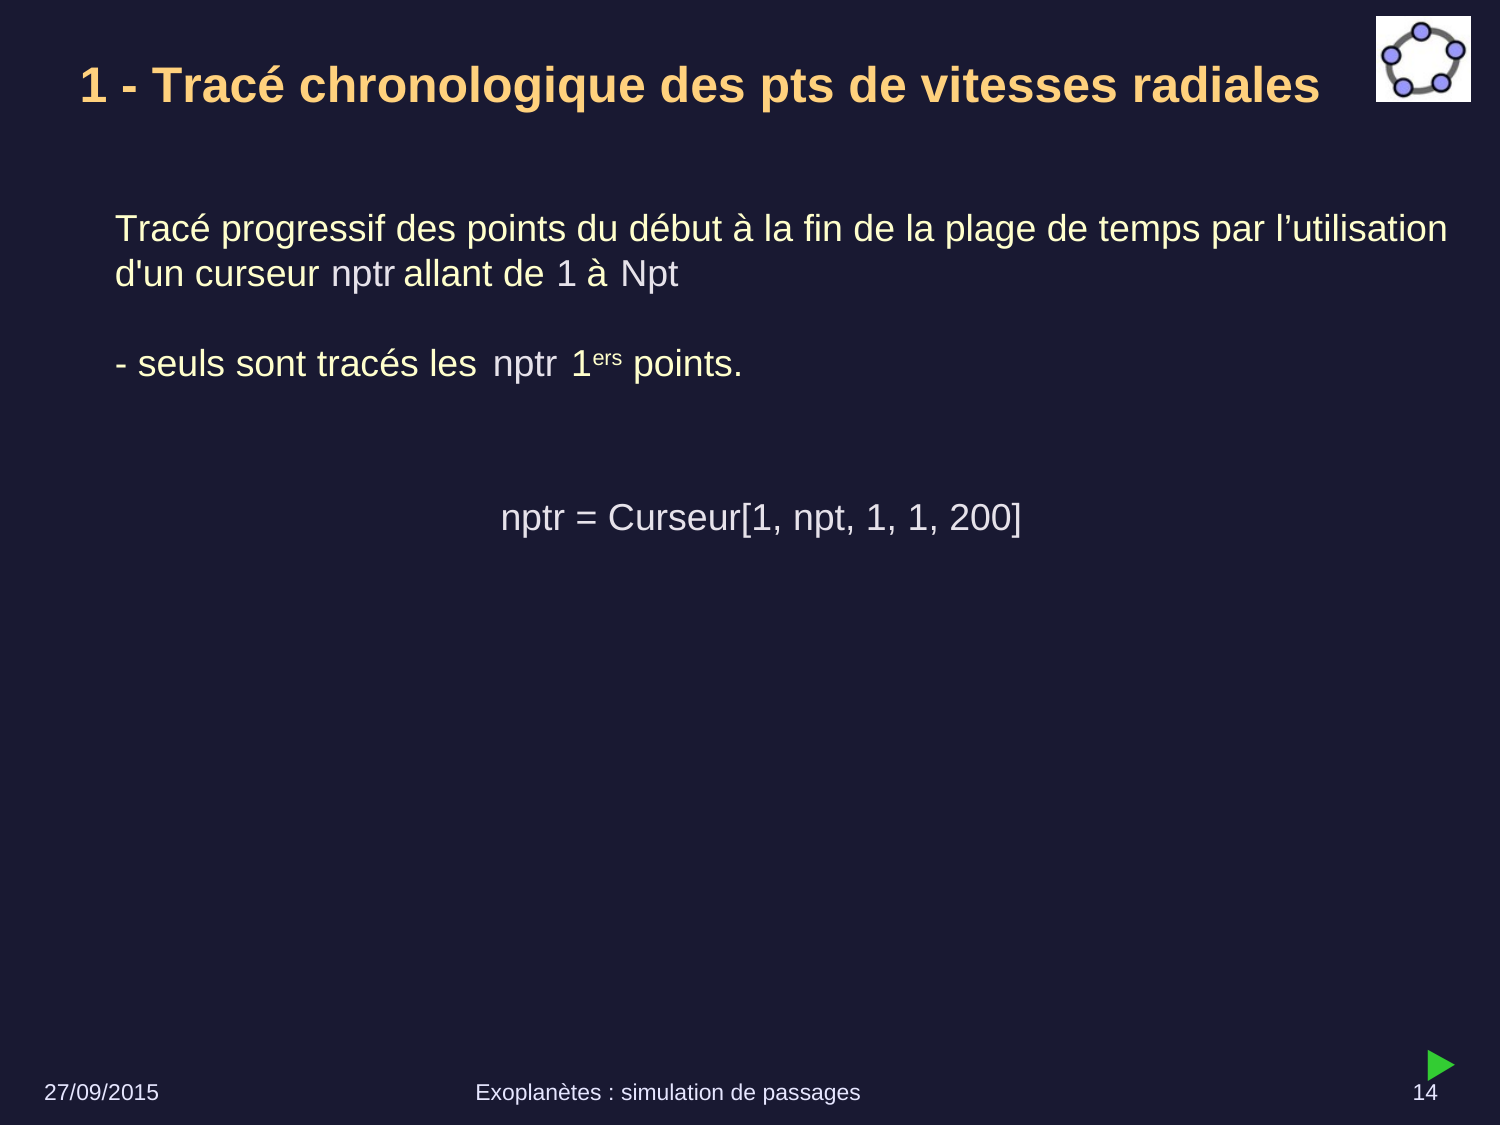

1 - Tracé chronologique des pts de vitesses radiales
Tracé progressif des points du début à la fin de la plage de temps par l’utilisation d'un curseur allant de à
- seuls sont tracés les 1ers points.
nptr
1
Npt
nptr
nptr = Curseur[1, npt, 1, 1, 200]

27/09/2015
Exoplanètes : simulation de passages
14